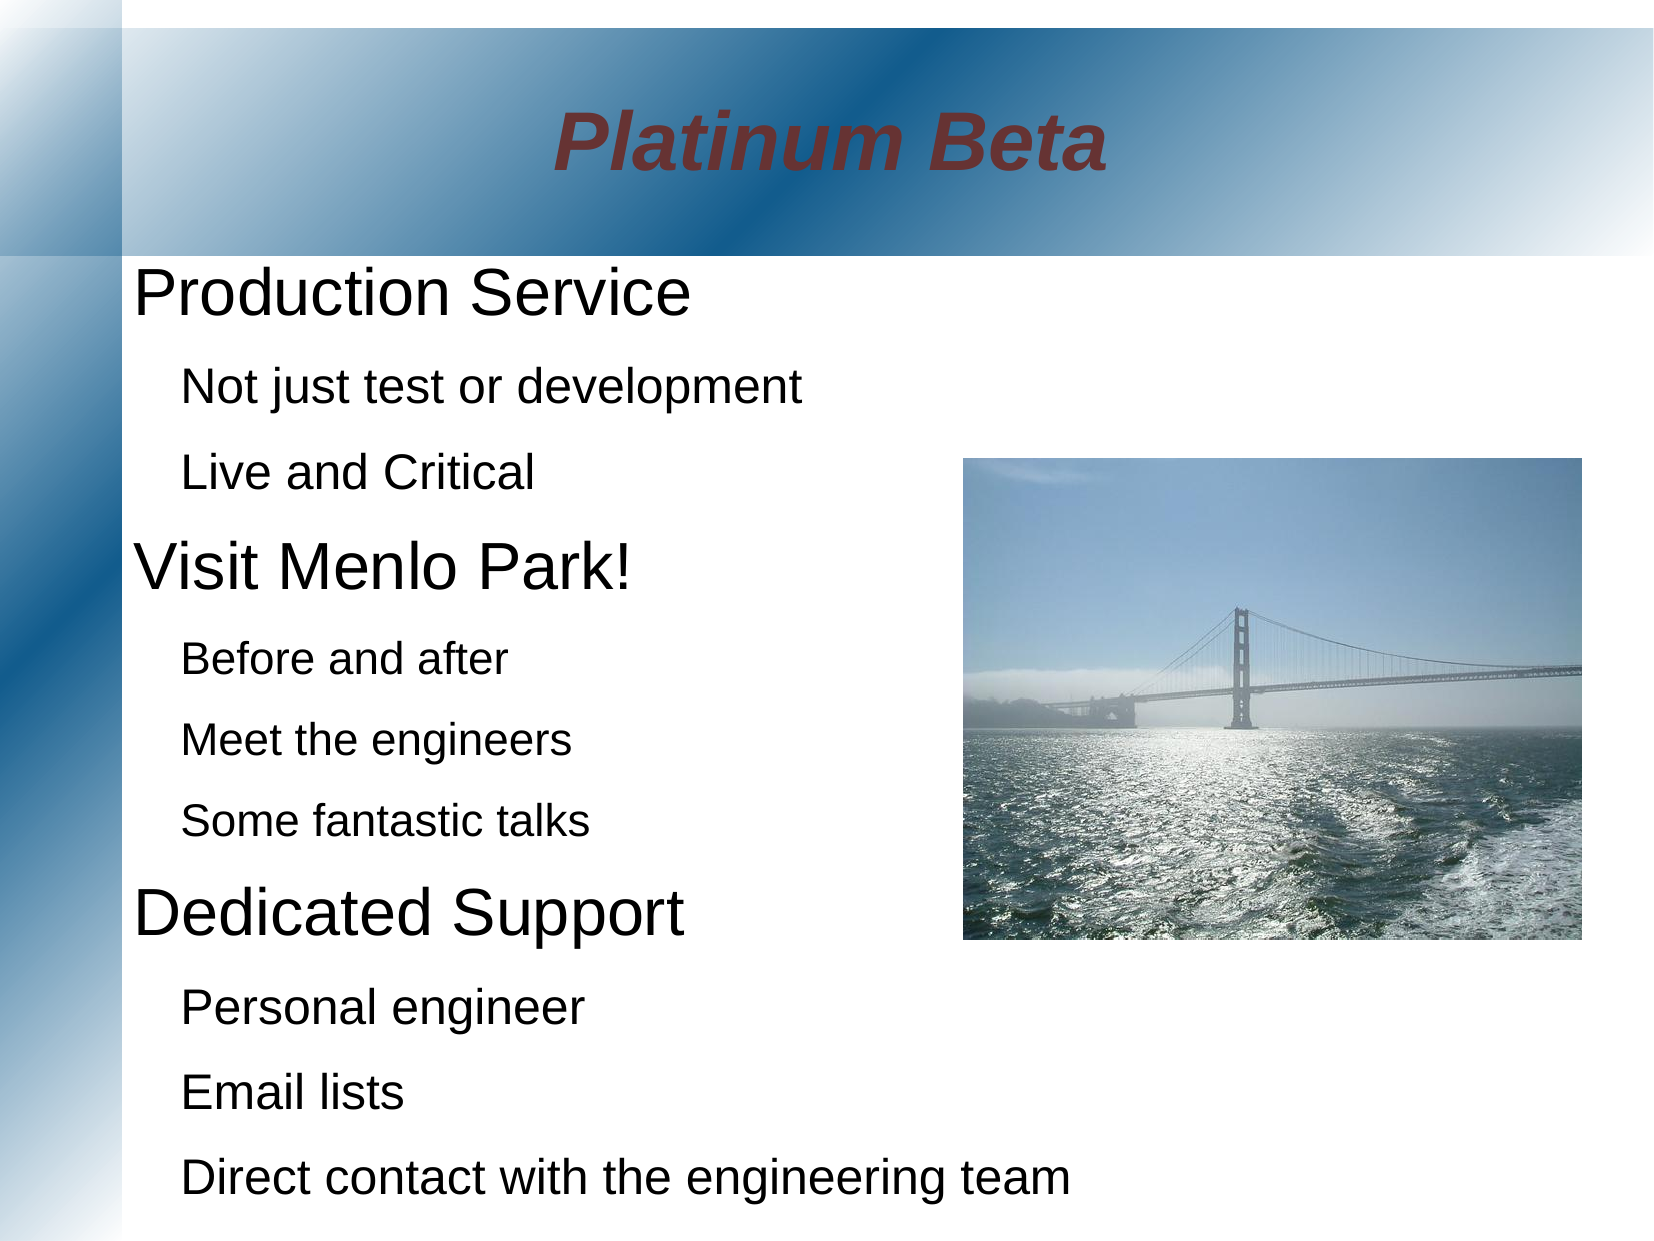

# Platinum Beta
Production Service
Not just test or development
Live and Critical
Visit Menlo Park!
Before and after
Meet the engineers
Some fantastic talks
Dedicated Support
Personal engineer
Email lists
Direct contact with the engineering team